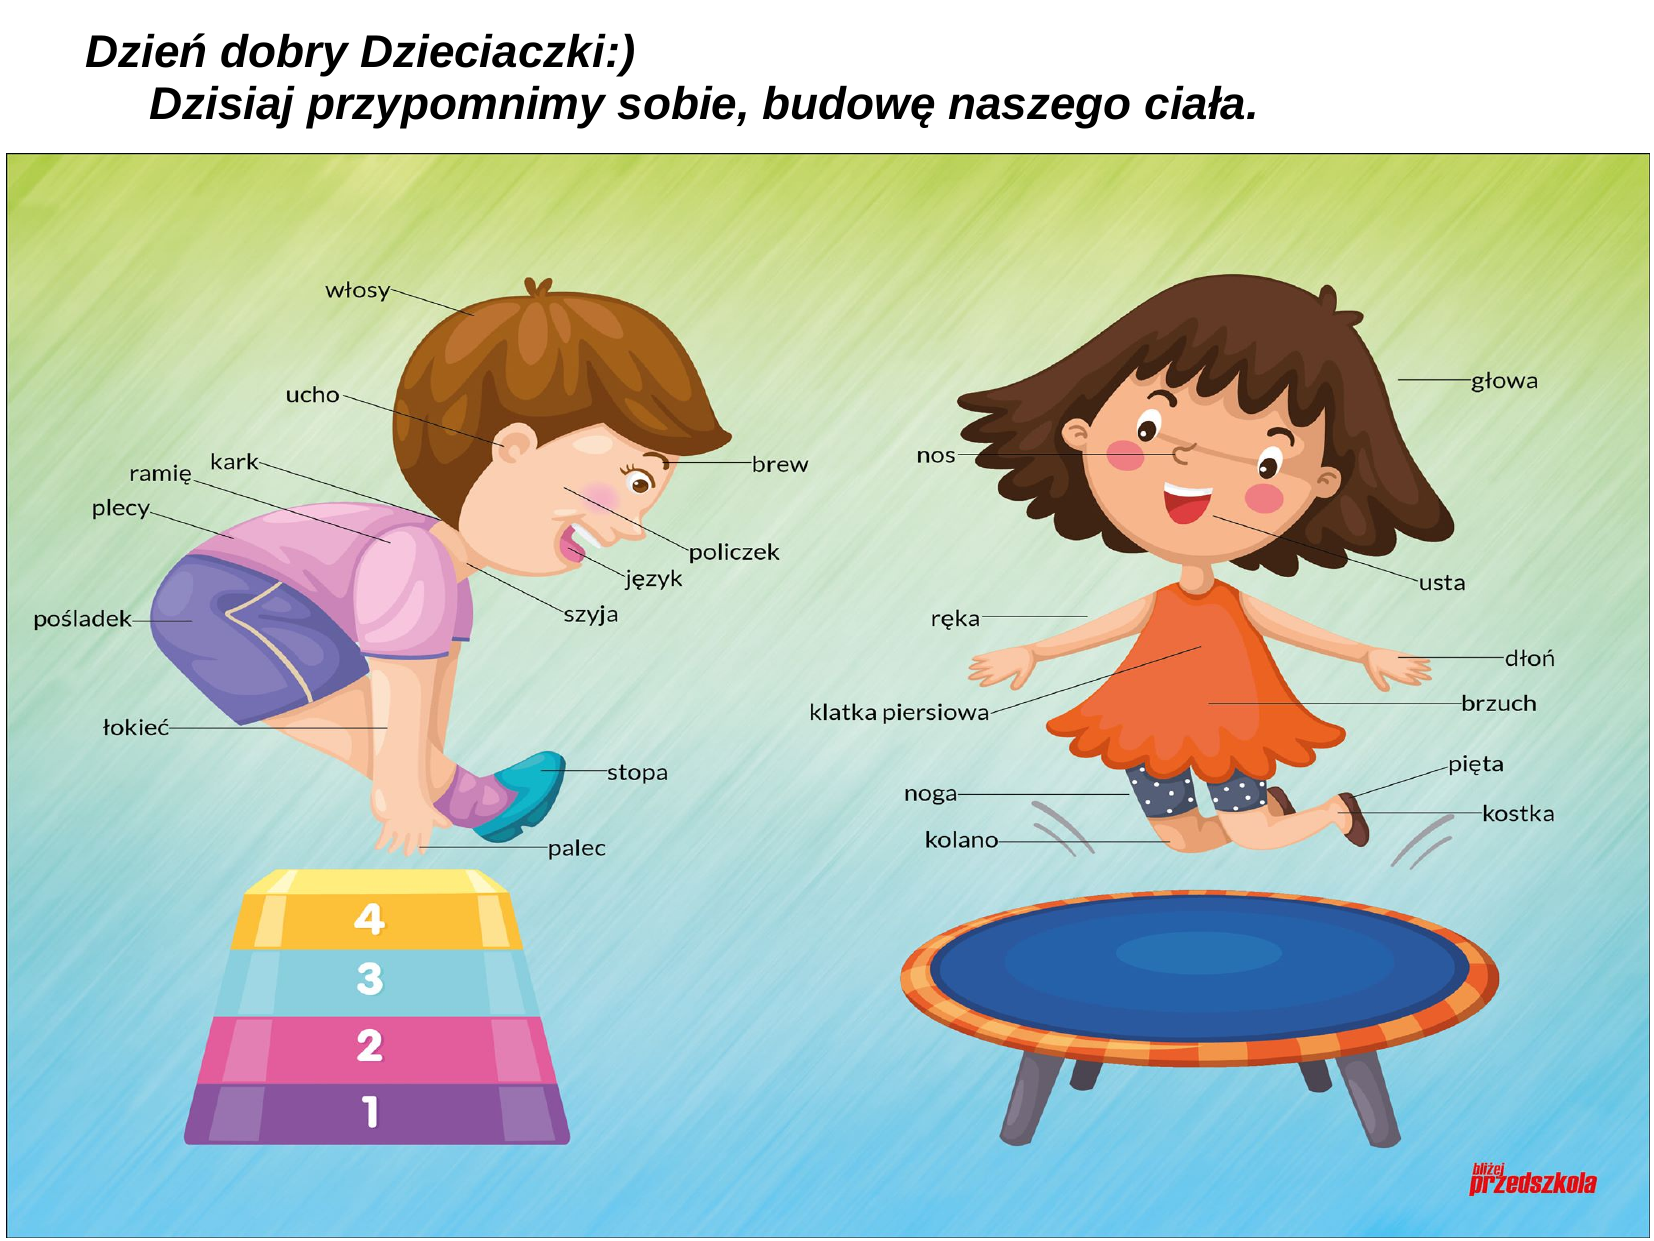

Dzień dobry Dzieciaczki:)
 Dzisiaj przypomnimy sobie, budowę naszego ciała.